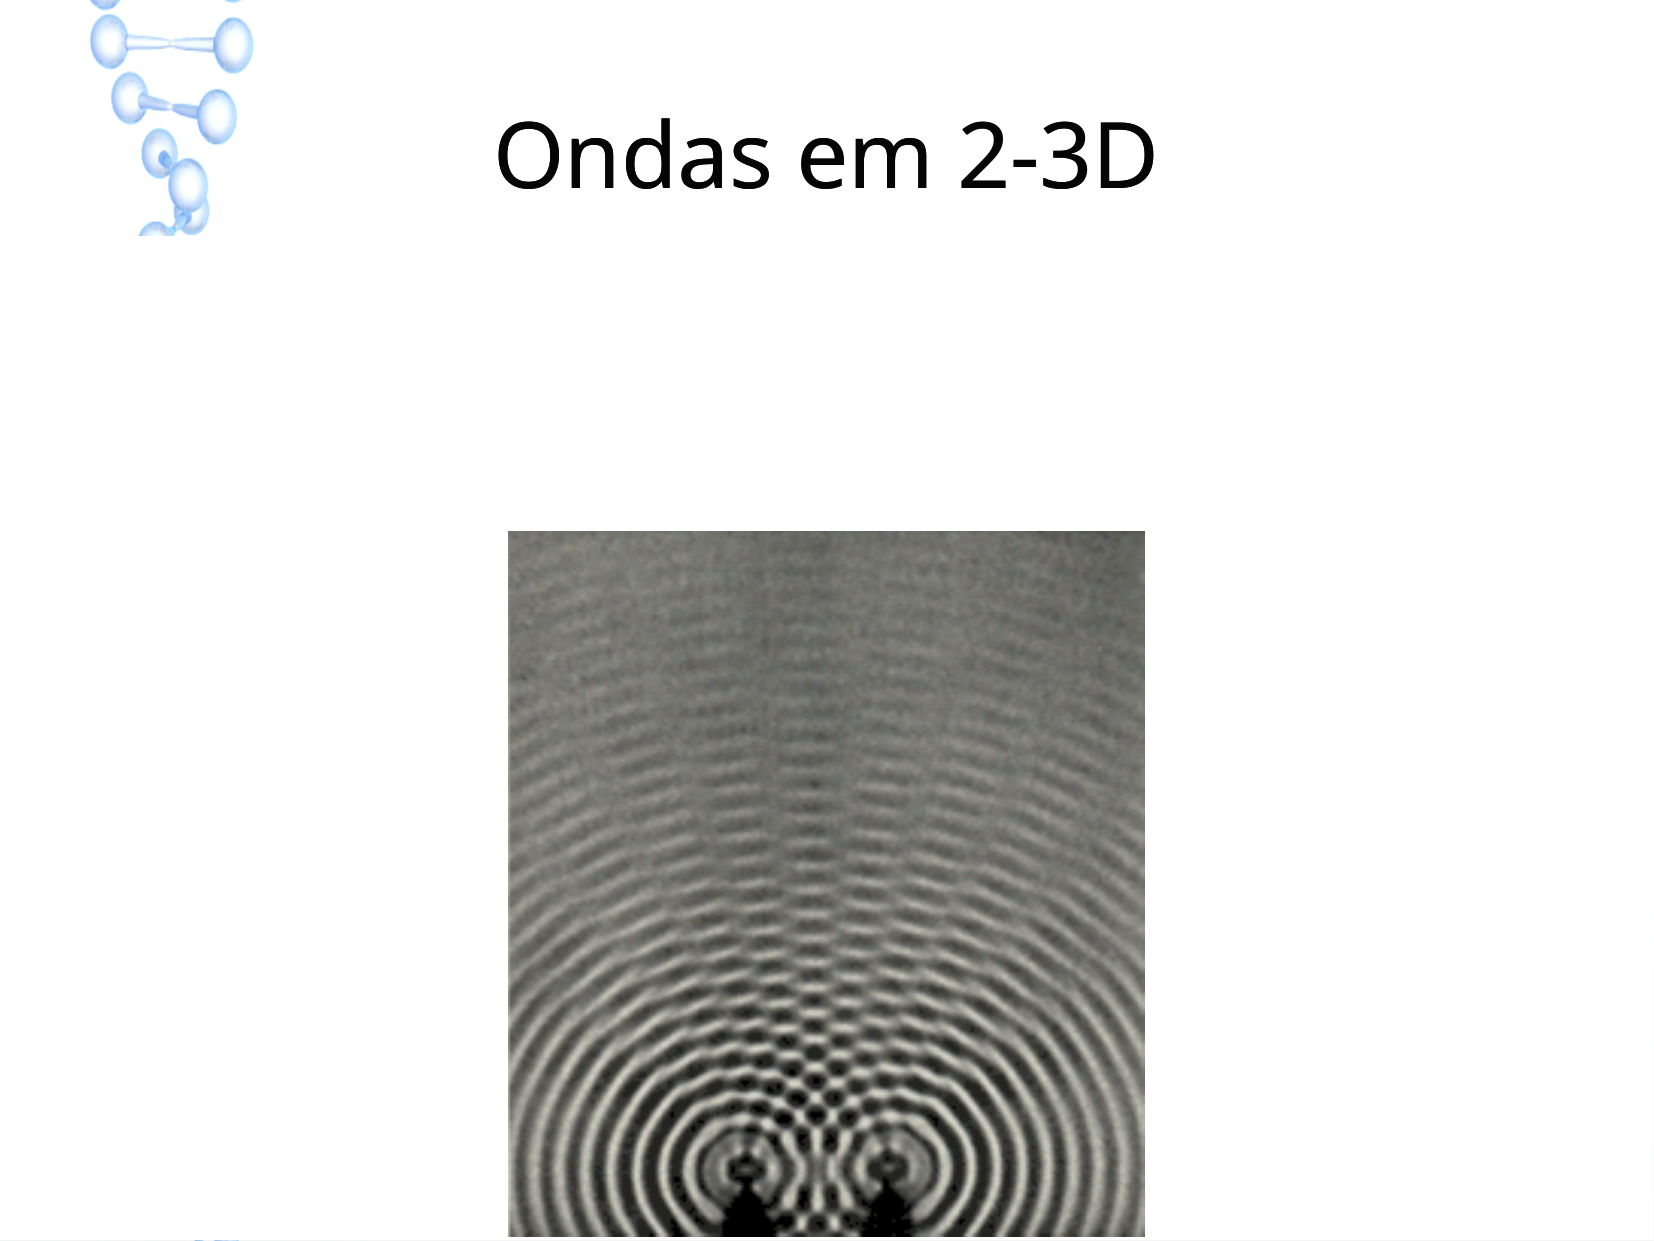

# Ondas em 2-3D
Ondas em 2-3D